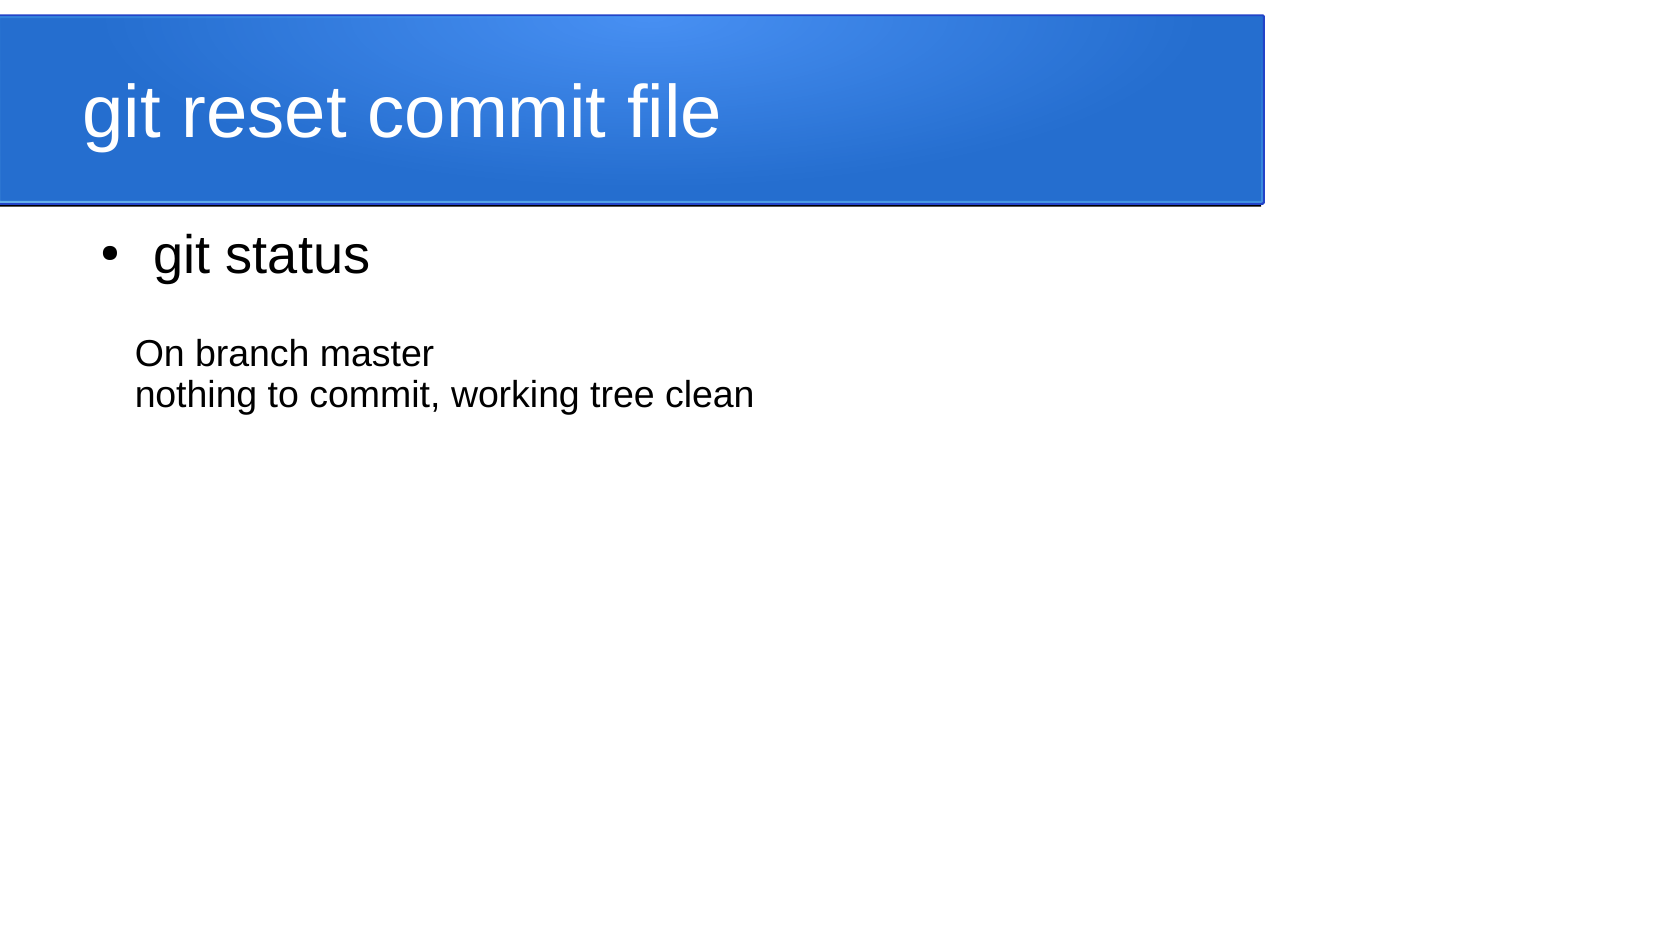

# git reset commit file
git status
On branch master
nothing to commit, working tree clean